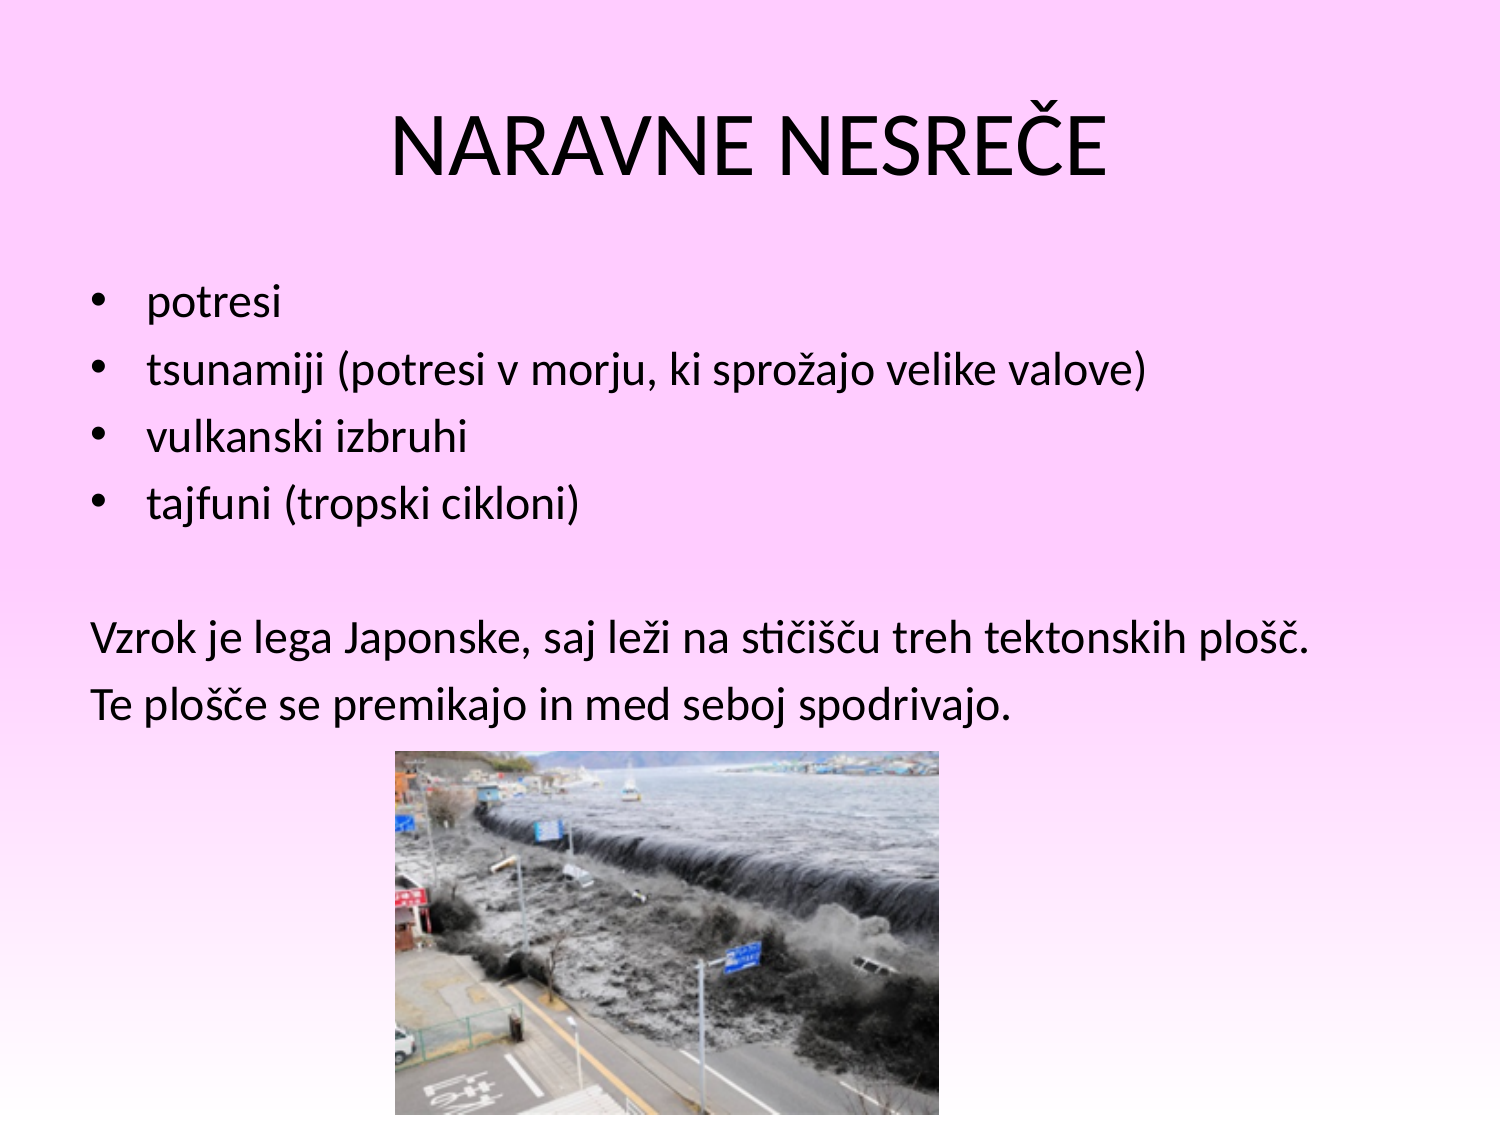

# NARAVNE NESREČE
potresi
tsunamiji (potresi v morju, ki sprožajo velike valove)
vulkanski izbruhi
tajfuni (tropski cikloni)
Vzrok je lega Japonske, saj leži na stičišču treh tektonskih plošč.
Te plošče se premikajo in med seboj spodrivajo.